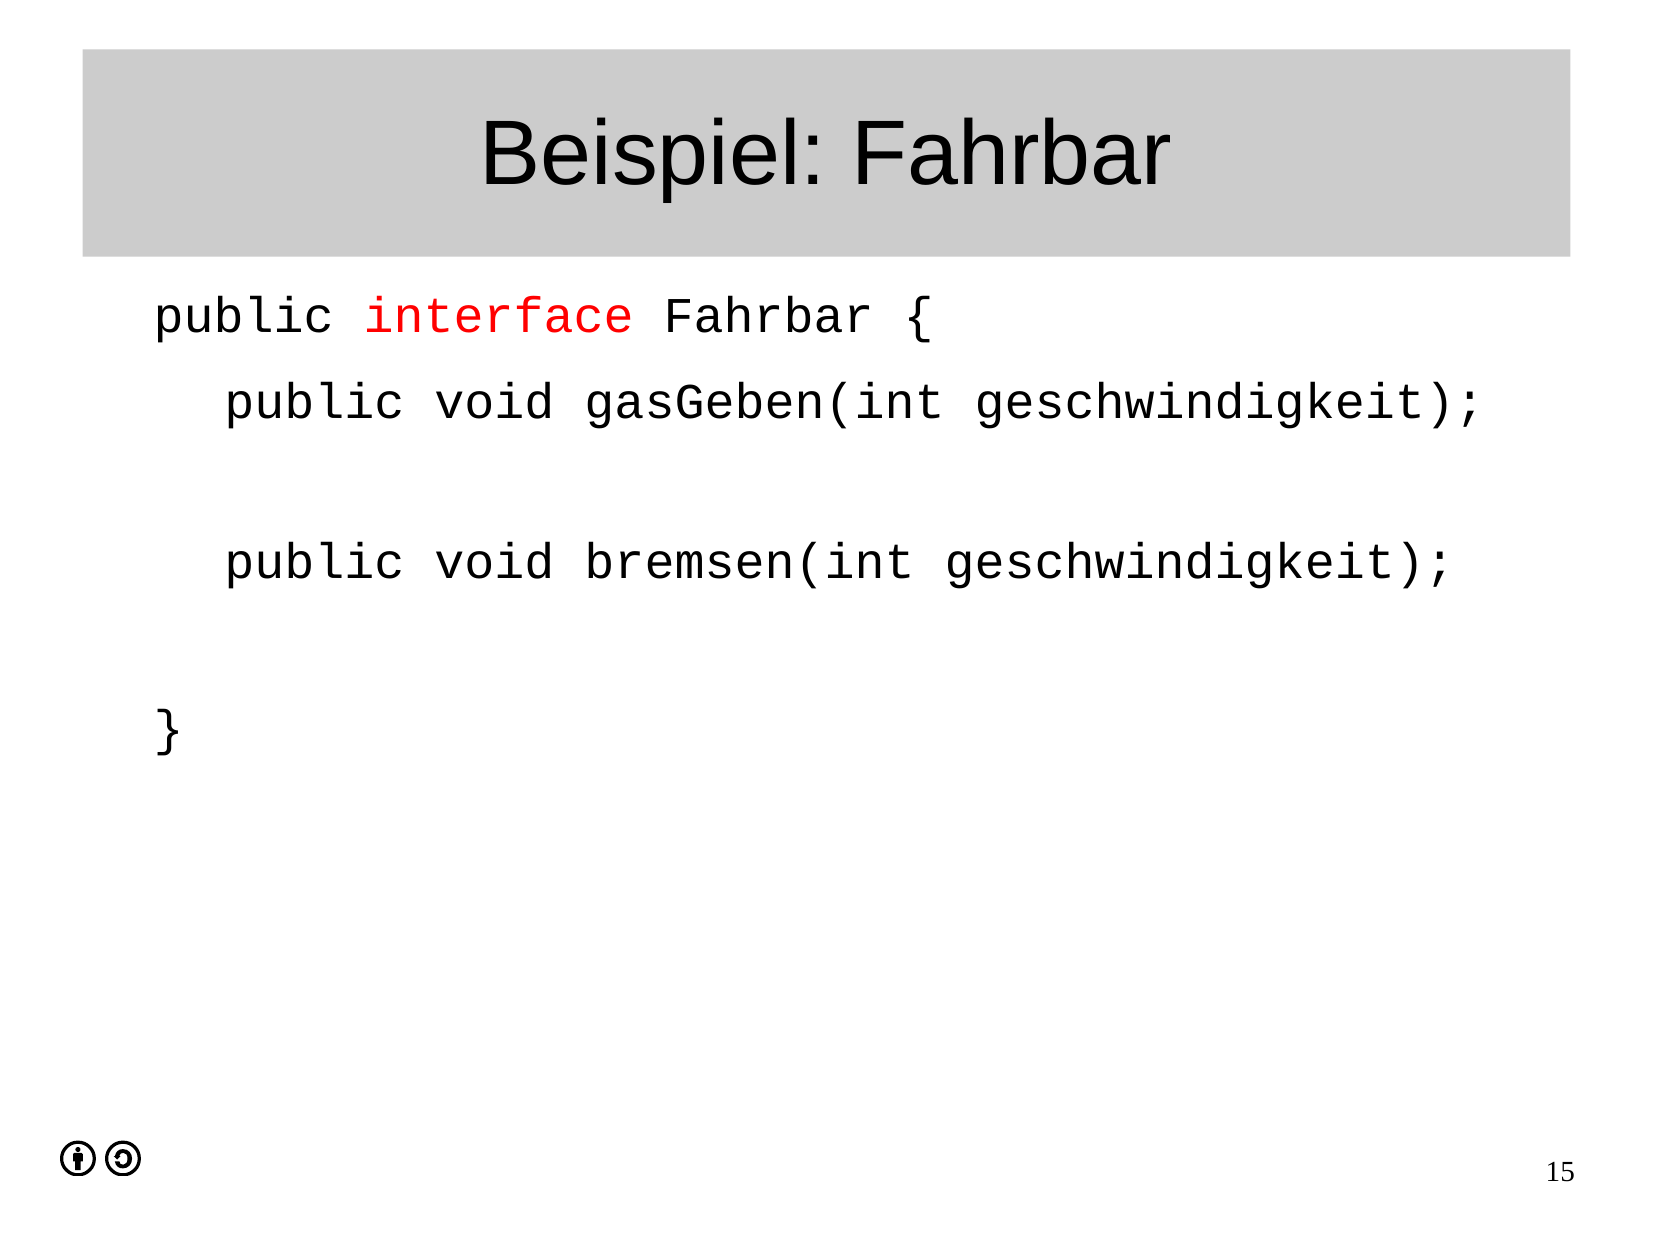

# Beispiel: Fahrbar
public interface Fahrbar {
public void gasGeben(int geschwindigkeit);
public void bremsen(int geschwindigkeit);
}
15